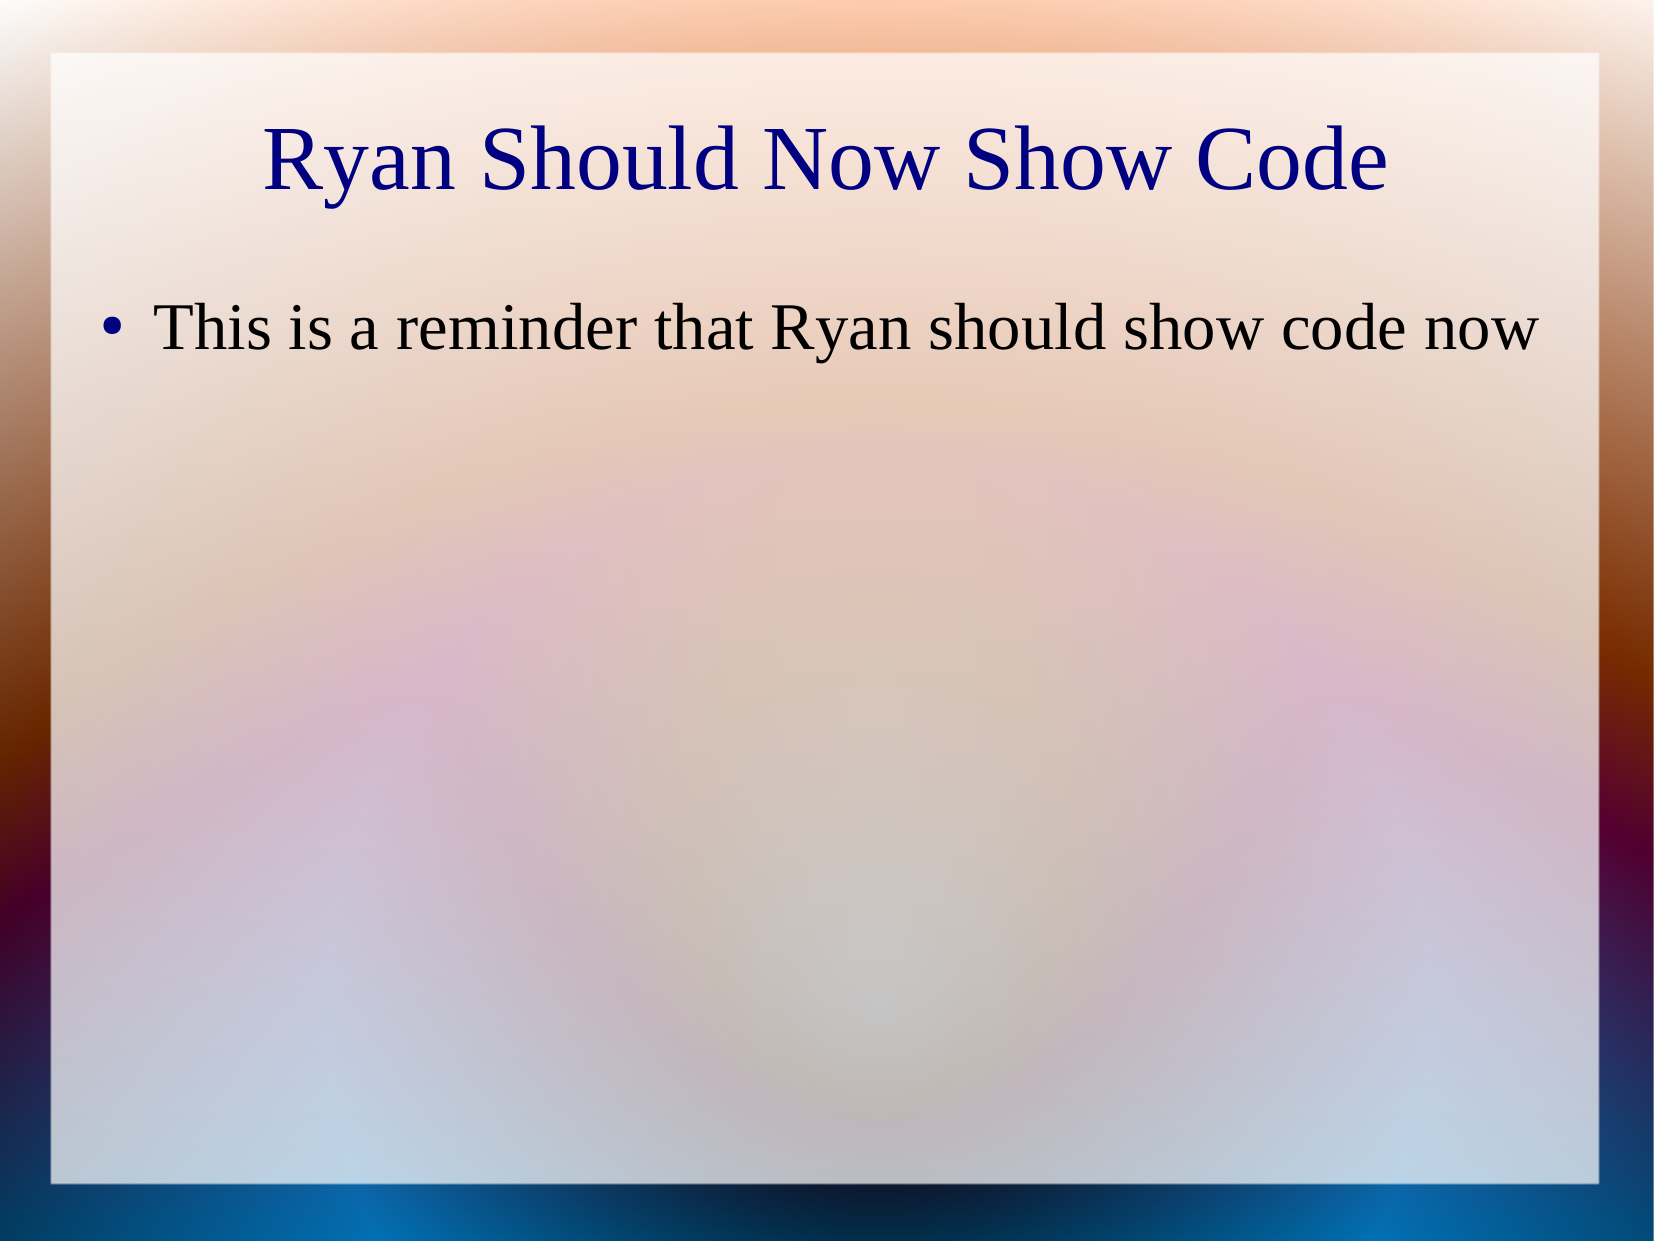

# Ryan Should Now Show Code
This is a reminder that Ryan should show code now